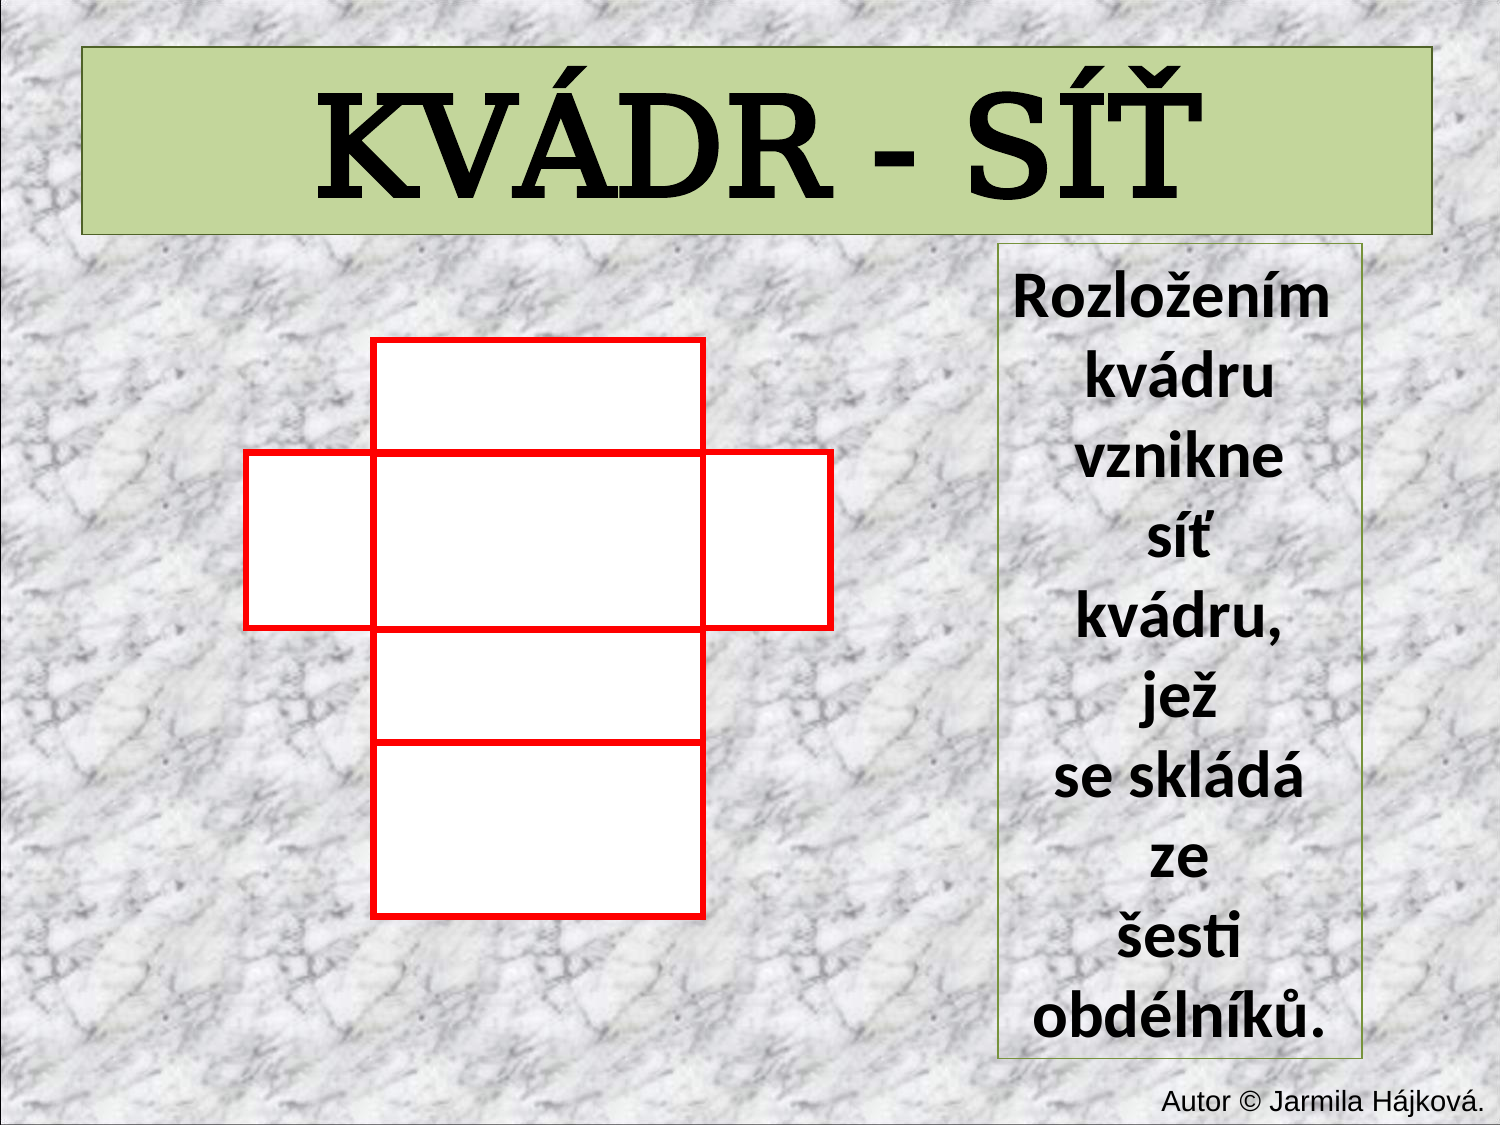

# KVÁDR - SÍŤ
Rozložením
kvádru
vznikne
síť
kvádru,
jež
se skládá
ze
šesti
obdélníků.
Autor © Jarmila Hájková.